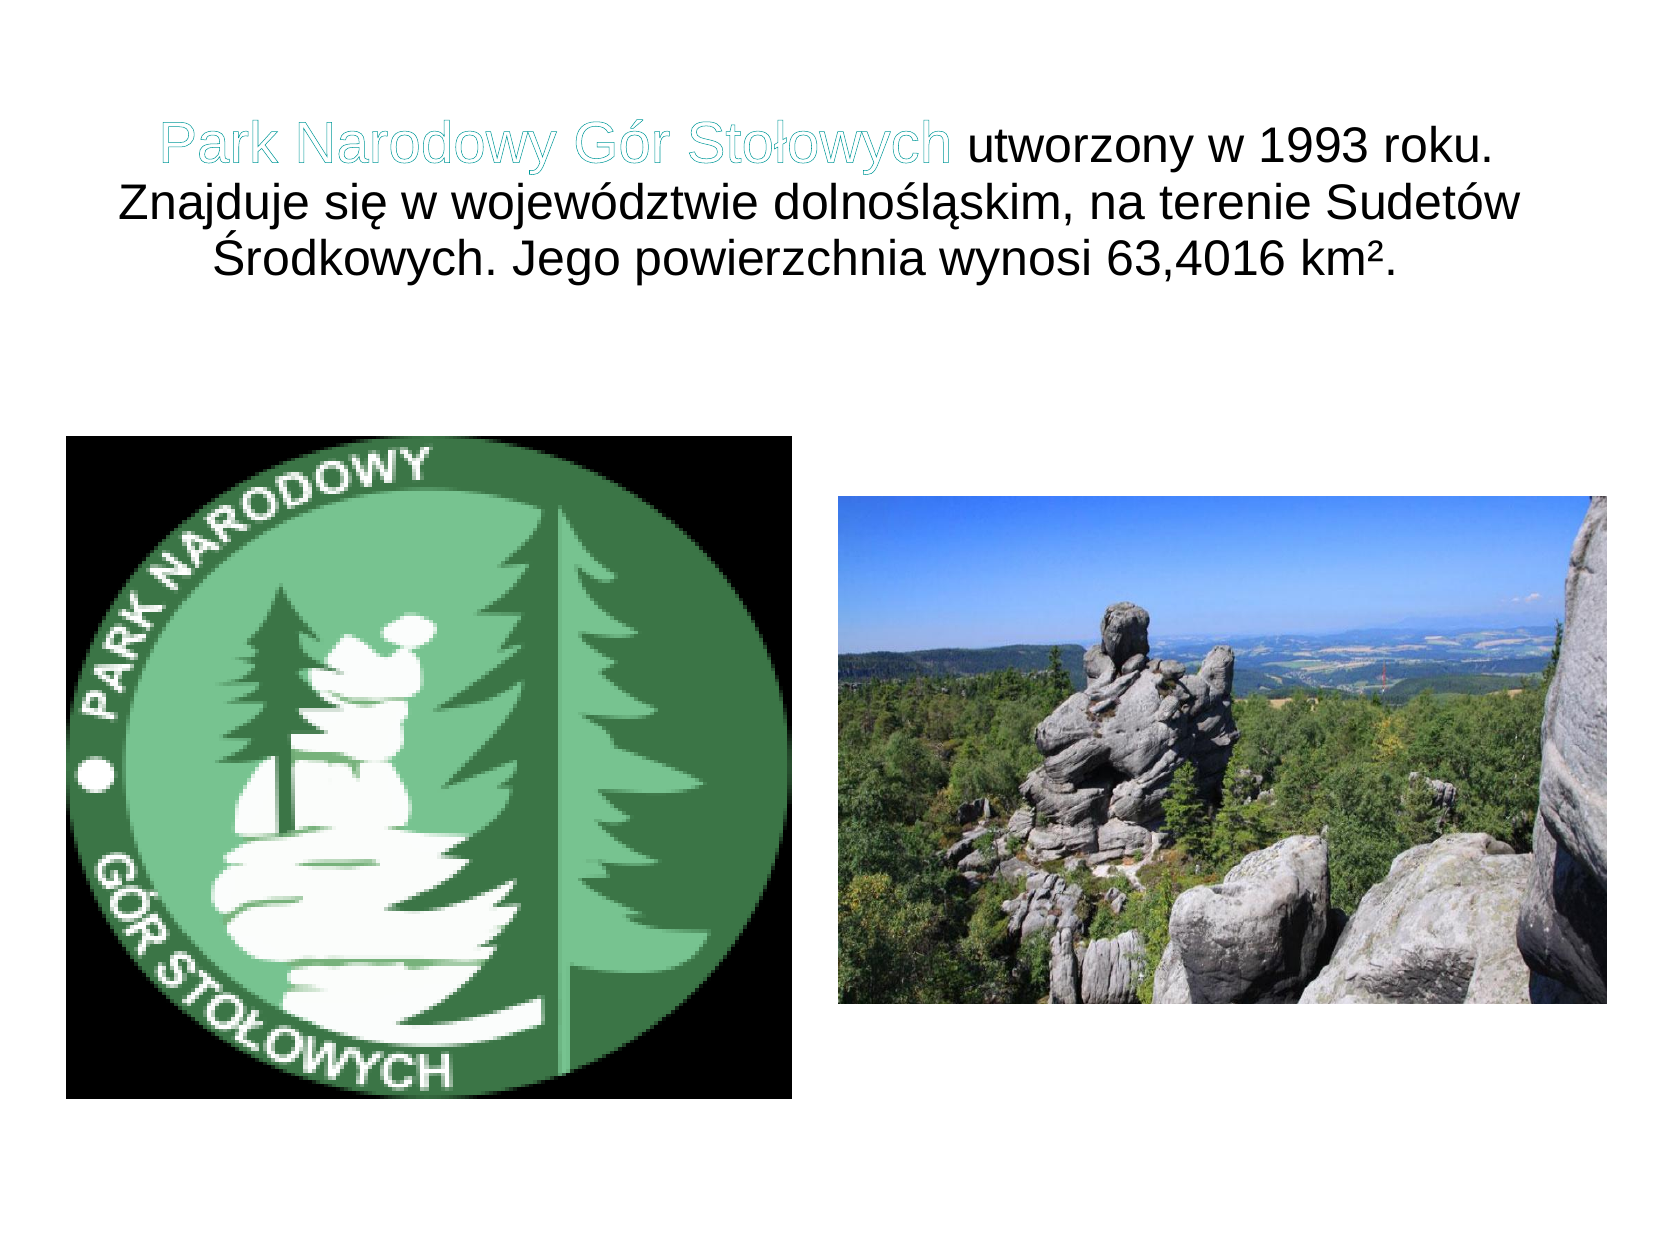

# Park Narodowy Gór Stołowych utworzony w 1993 roku. Znajduje się w województwie dolnośląskim, na terenie Sudetów Środkowych. Jego powierzchnia wynosi 63,4016 km².